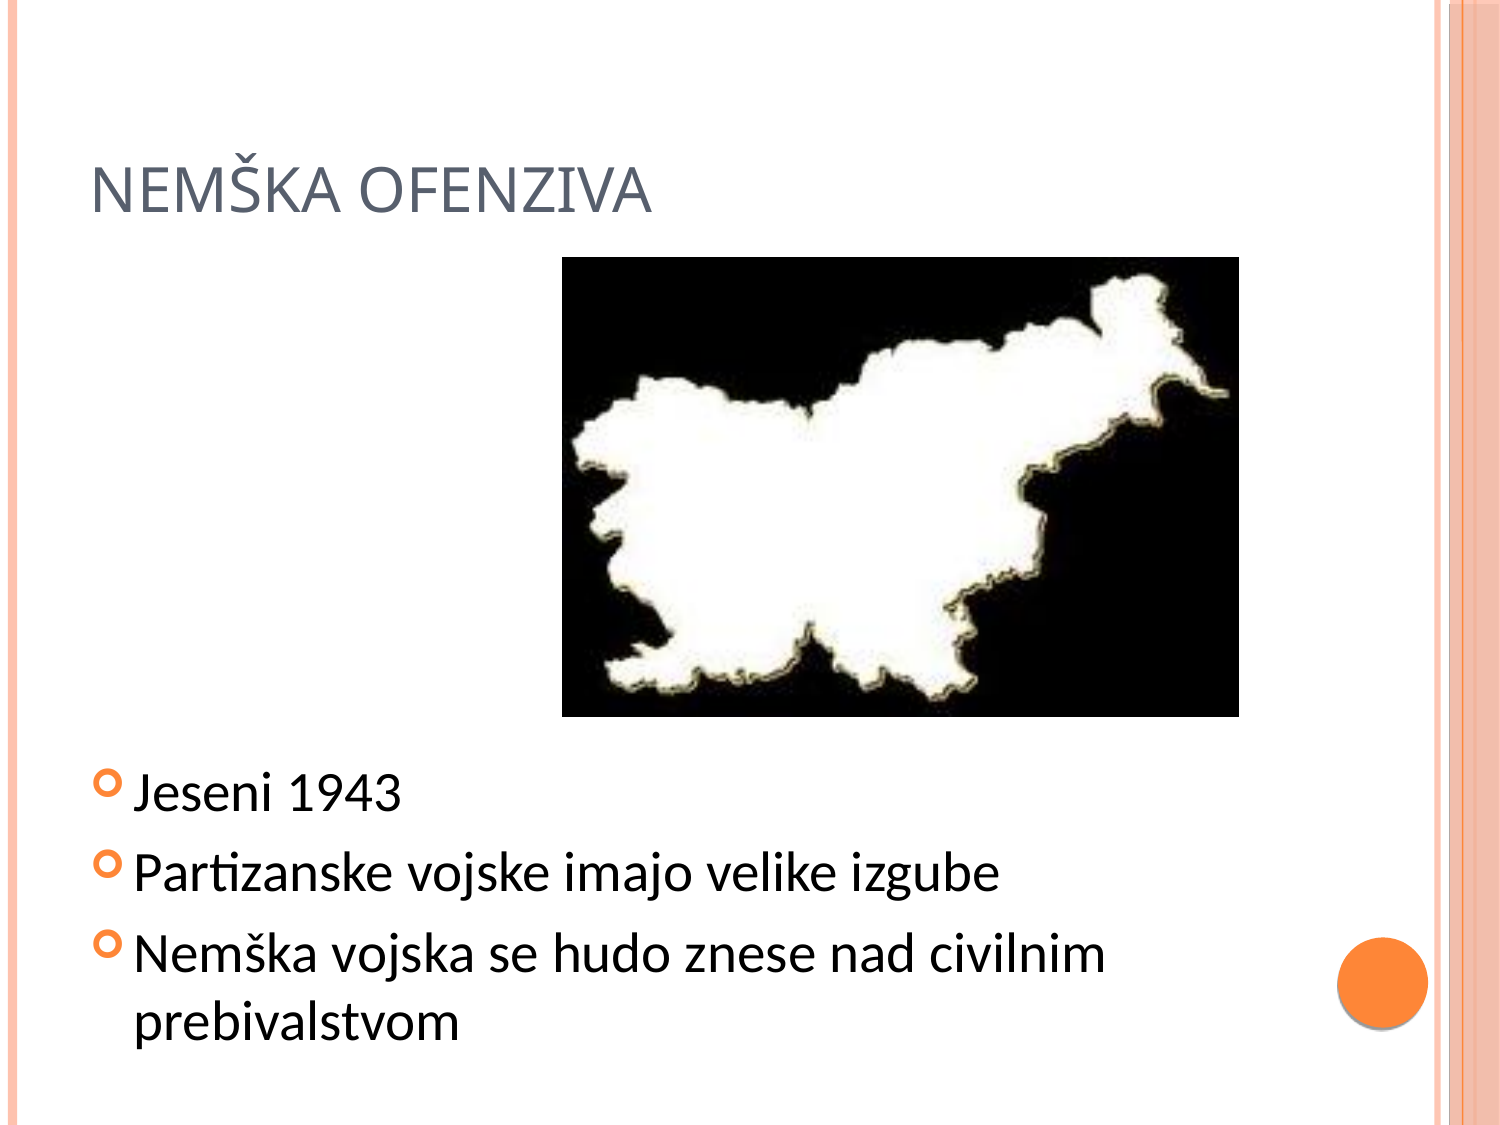

# NEMŠKA OFENZIVA
Jeseni 1943
Partizanske vojske imajo velike izgube
Nemška vojska se hudo znese nad civilnim prebivalstvom